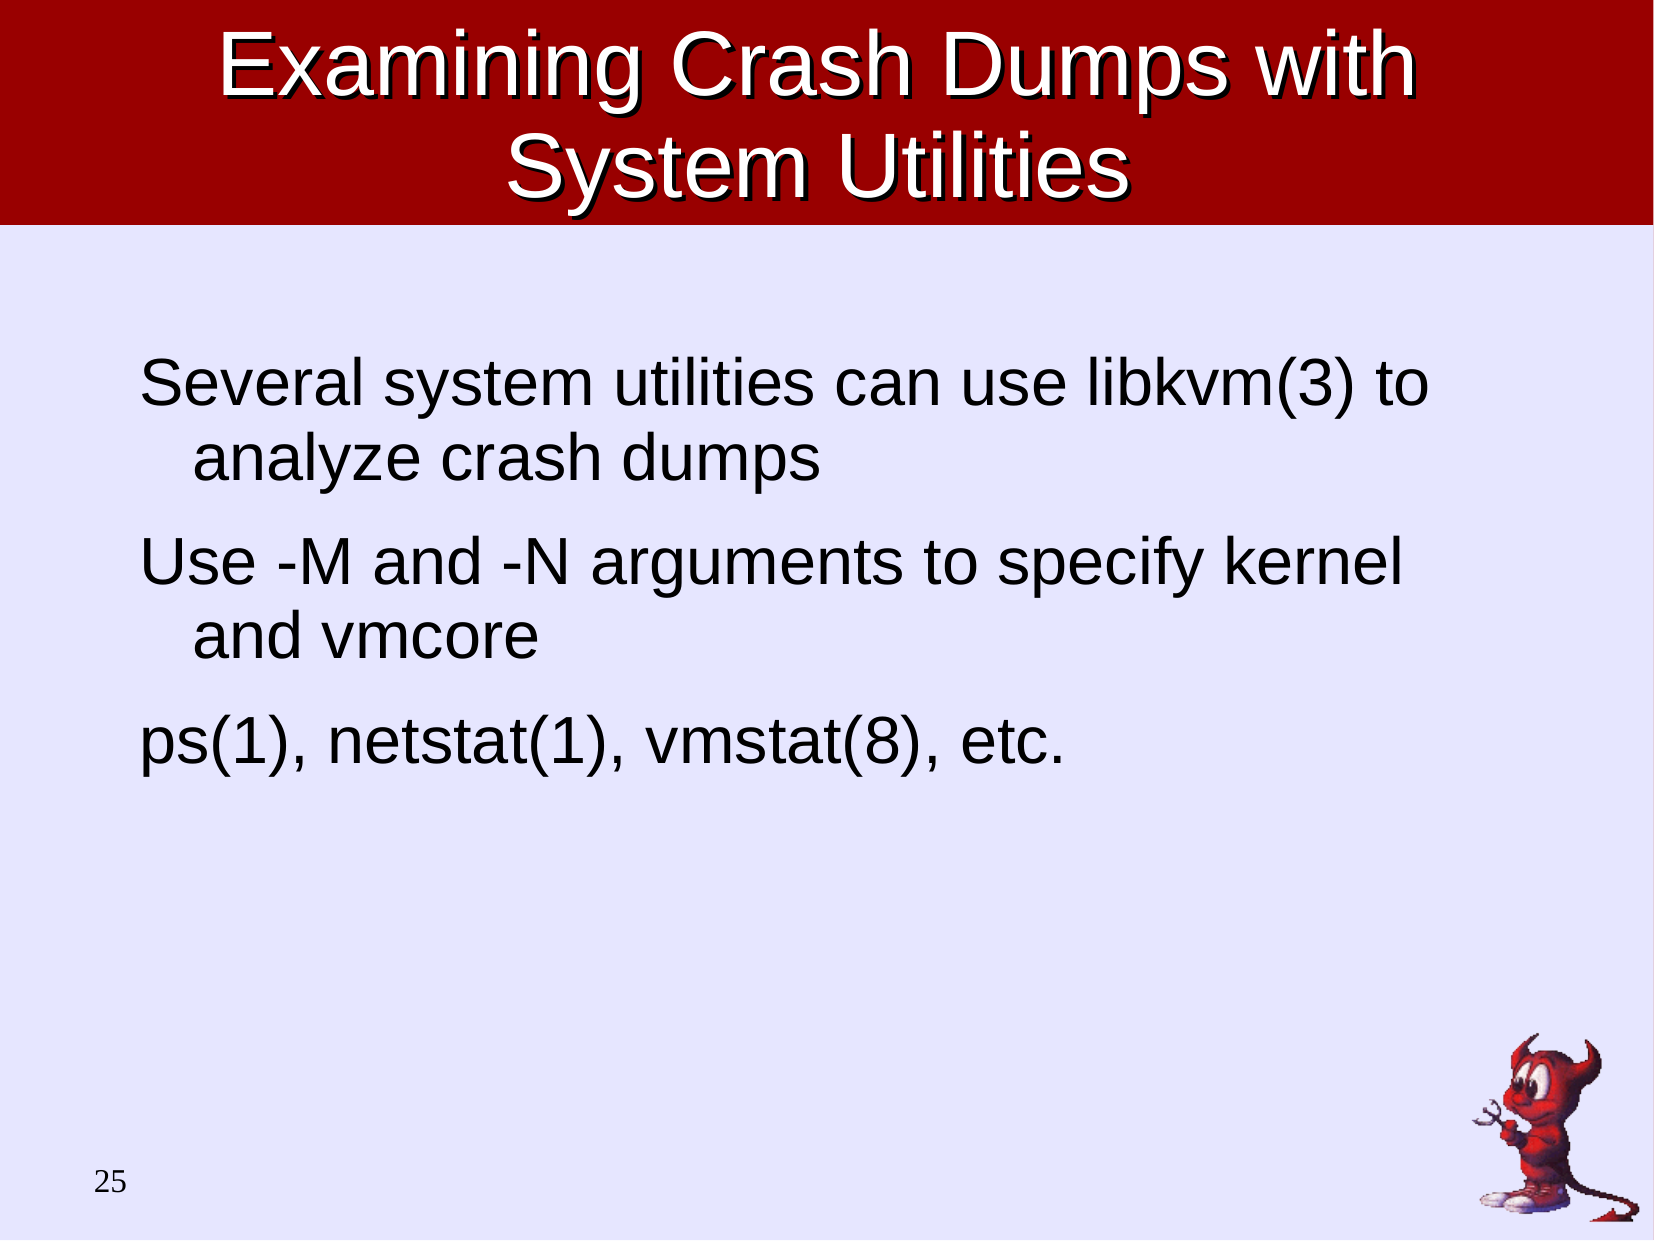

# Examining Crash Dumps with System Utilities
Several system utilities can use libkvm(3) to analyze crash dumps
Use -M and -N arguments to specify kernel and vmcore
ps(1), netstat(1), vmstat(8), etc.